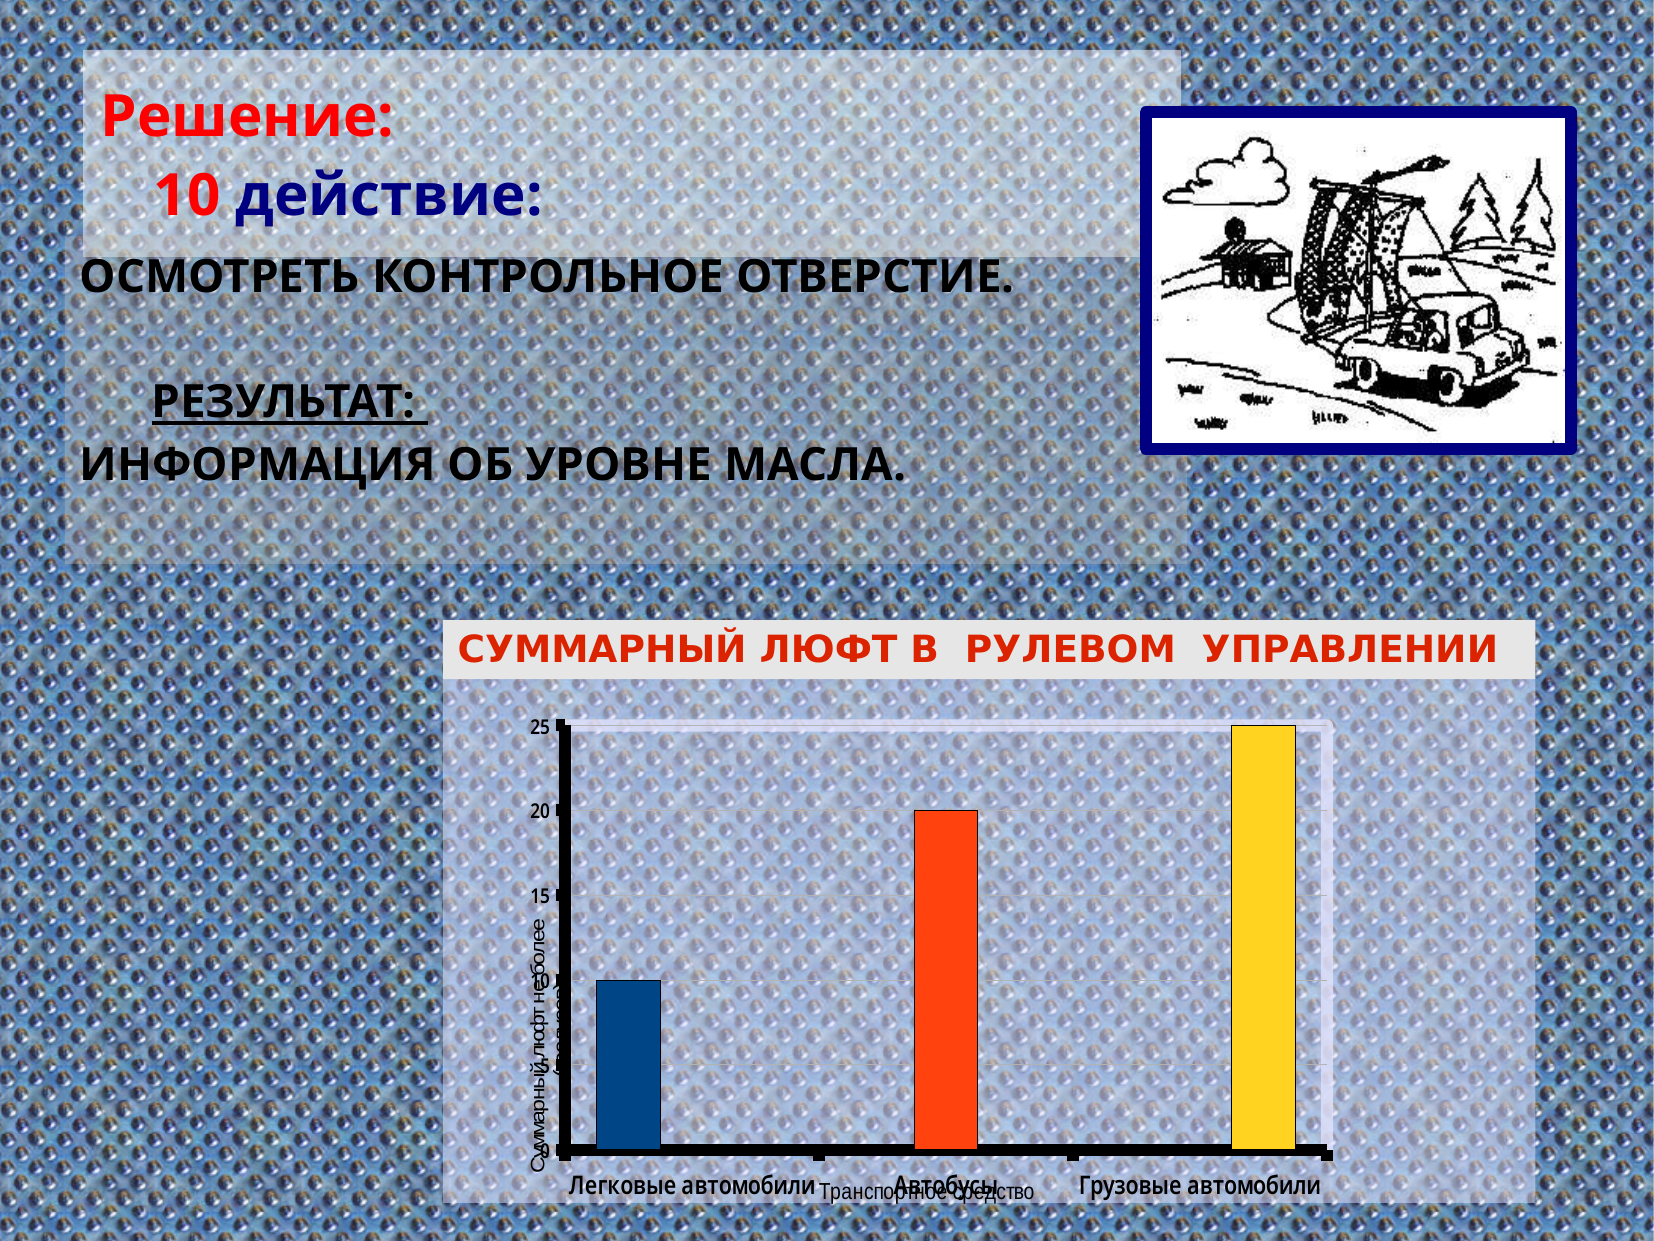

# Решение: 10 действие:
ОСМОТРЕТЬ КОНТРОЛЬНОЕ ОТВЕРСТИЕ.
 РЕЗУЛЬТАТ:
ИНФОРМАЦИЯ ОБ УРОВНЕ МАСЛА.
СУММАРНЫЙ ЛЮФТ В РУЛЕВОМ УПРАВЛЕНИИ
### Chart
| Category | Столбец 1 | Столбец 2 | Столбец 3 |
|---|---|---|---|
| Легковые автомобили | 10.0 | None | None |
| Автобусы | None | 20.0 | None |
| Грузовые автомобили | None | None | 25.0 |